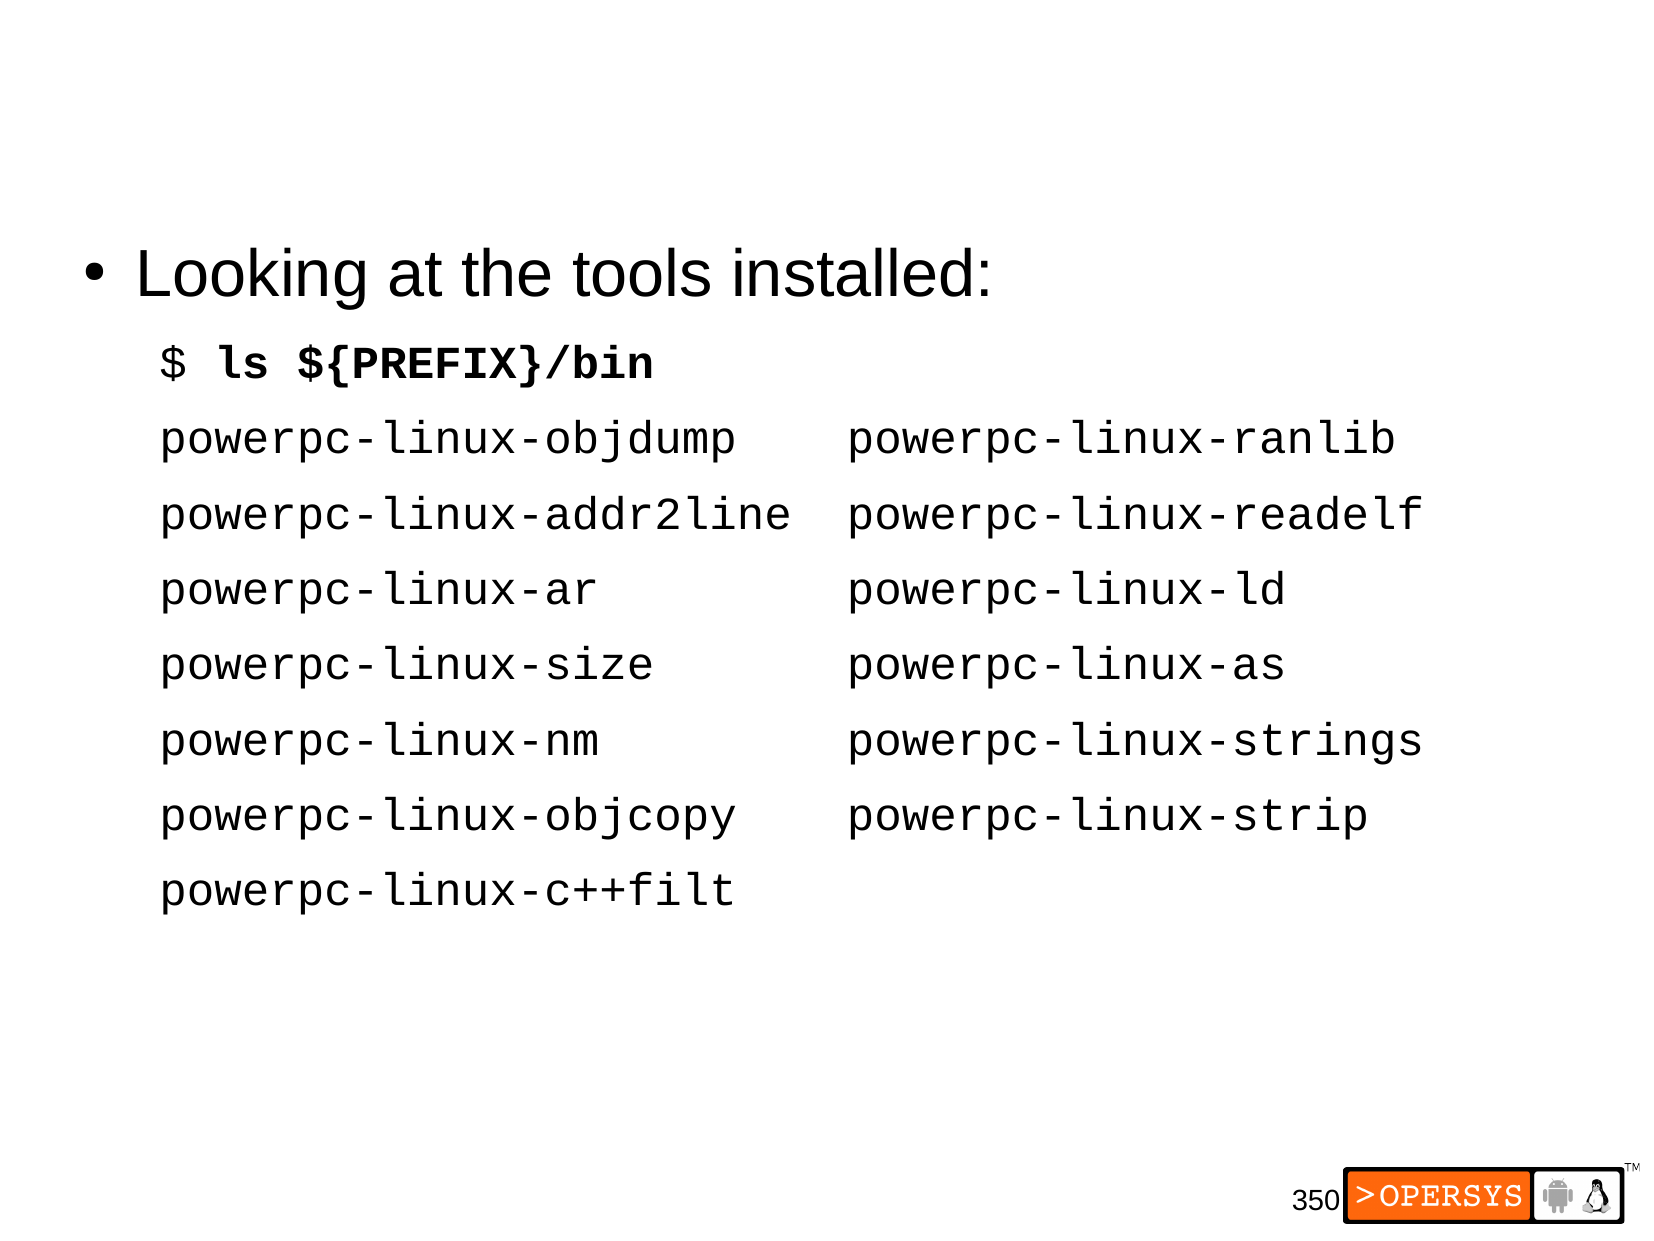

# Looking at the tools installed:
$ ls ${PREFIX}/bin
powerpc-linux-objdump powerpc-linux-ranlib
powerpc-linux-addr2line powerpc-linux-readelf
powerpc-linux-ar powerpc-linux-ld
powerpc-linux-size powerpc-linux-as
powerpc-linux-nm powerpc-linux-strings
powerpc-linux-objcopy powerpc-linux-strip
powerpc-linux-c++filt